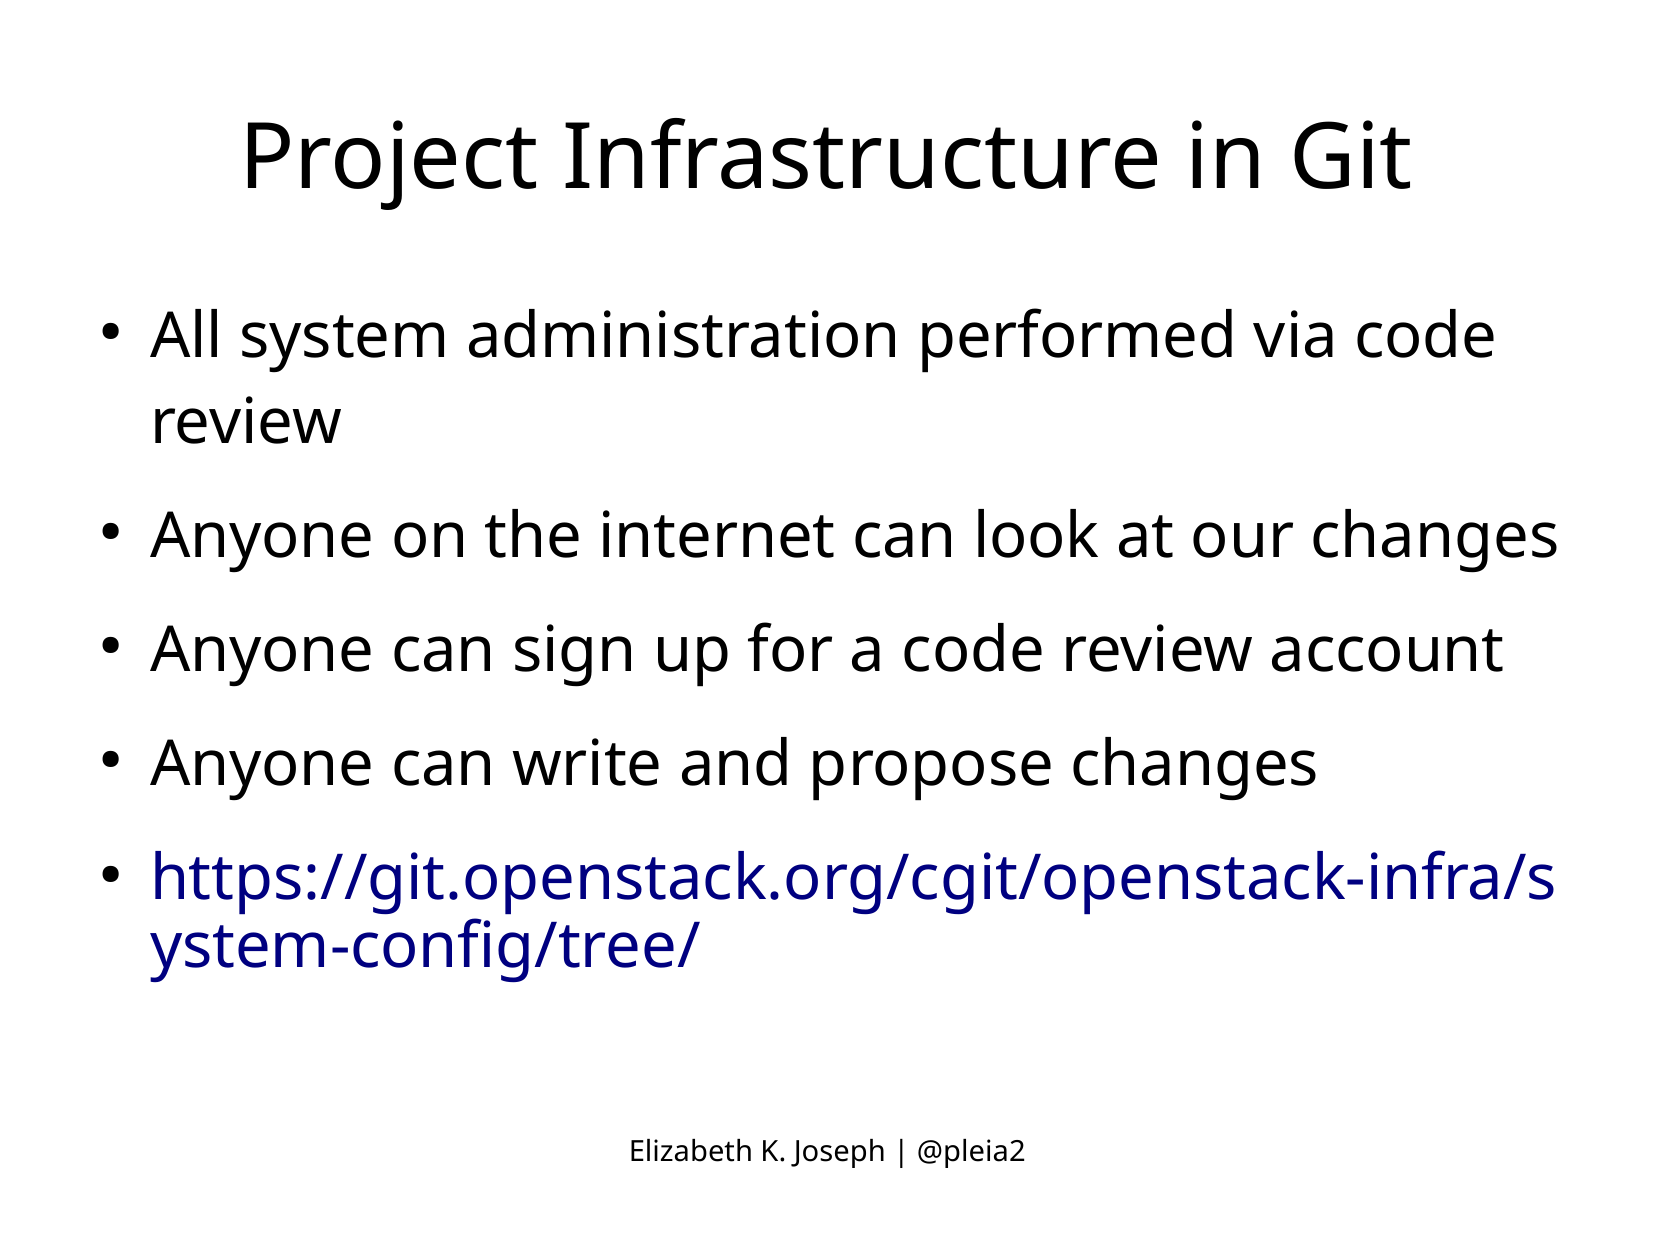

# Project Infrastructure in Git
All system administration performed via code review
Anyone on the internet can look at our changes
Anyone can sign up for a code review account
Anyone can write and propose changes
https://git.openstack.org/cgit/openstack-infra/system-config/tree/
Elizabeth K. Joseph | @pleia2